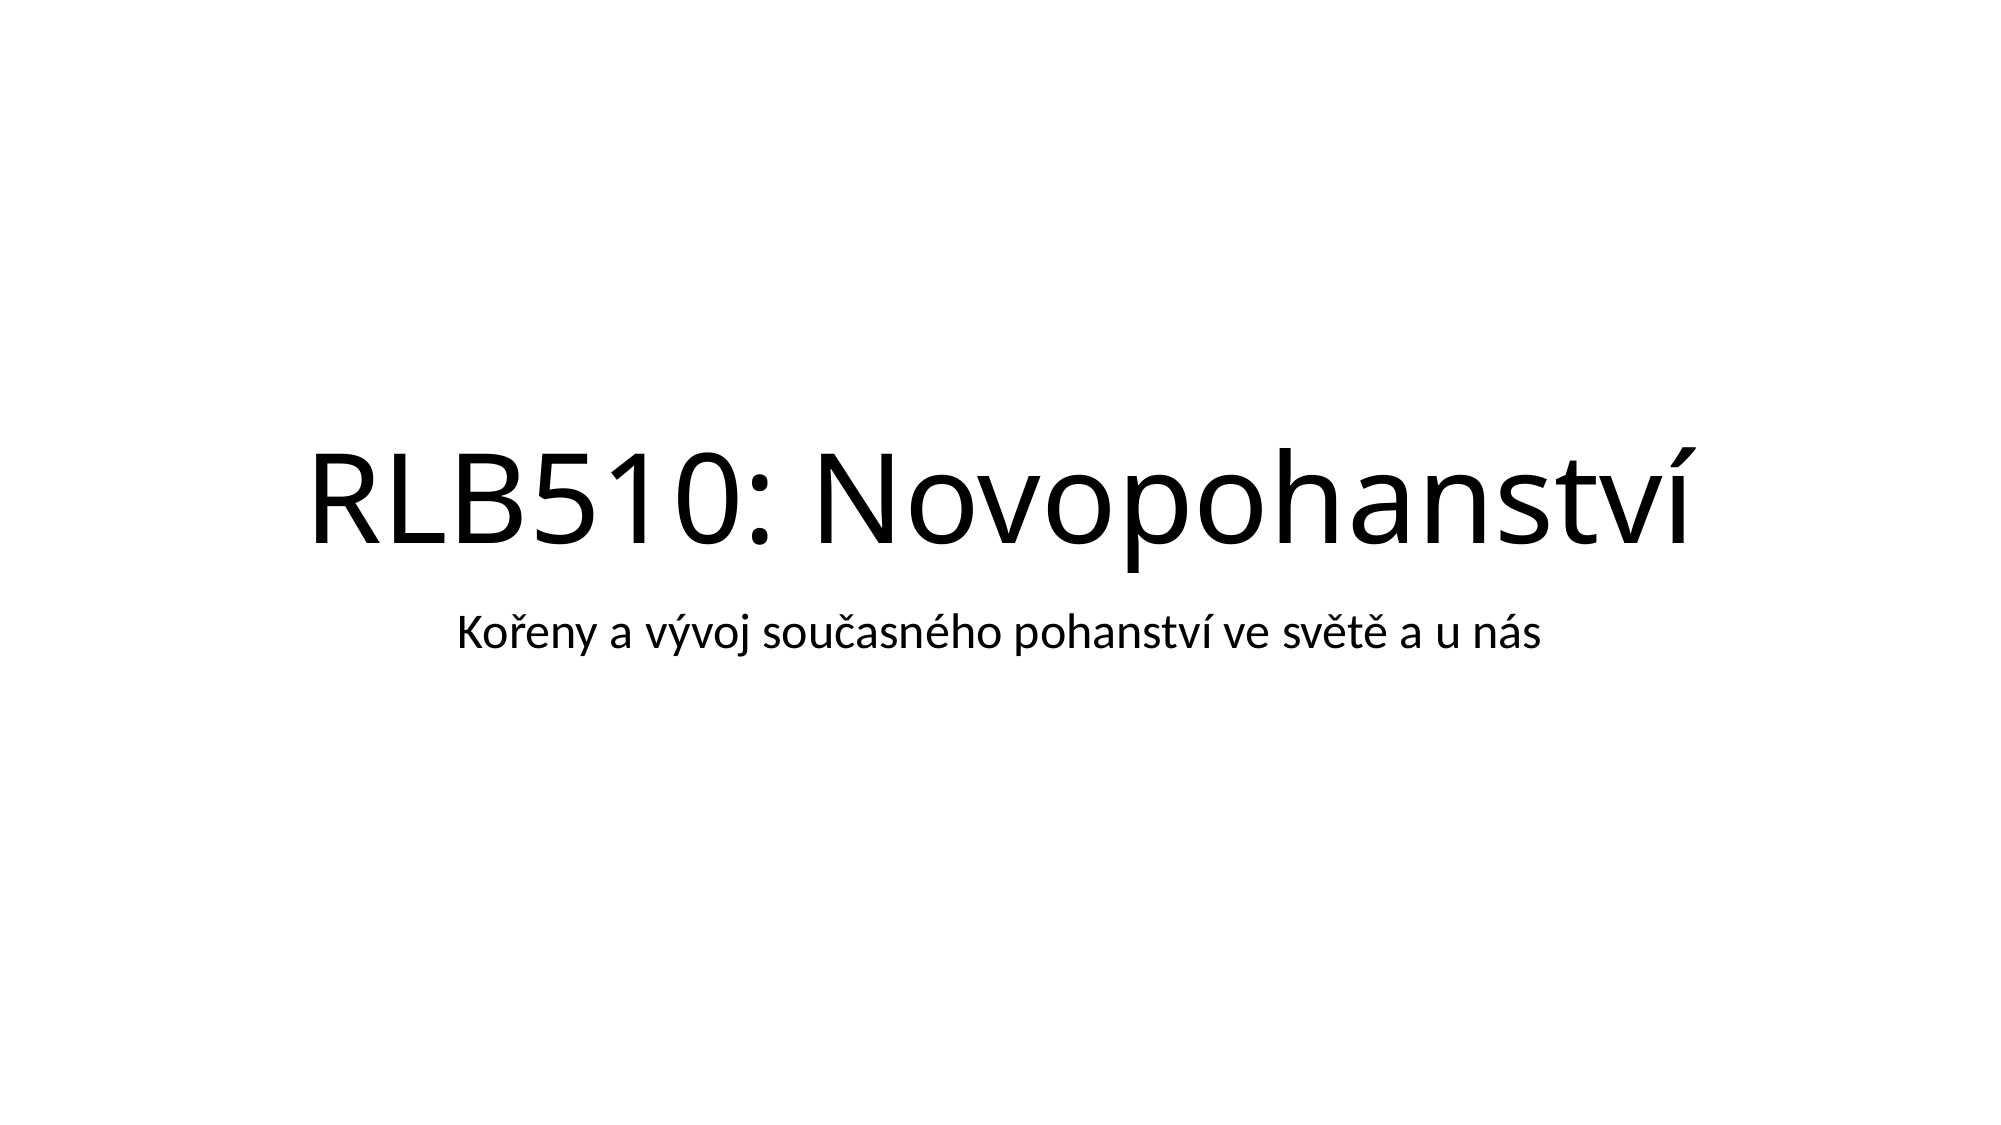

# RLB510: Novopohanství
Kořeny a vývoj současného pohanství ve světě a u nás